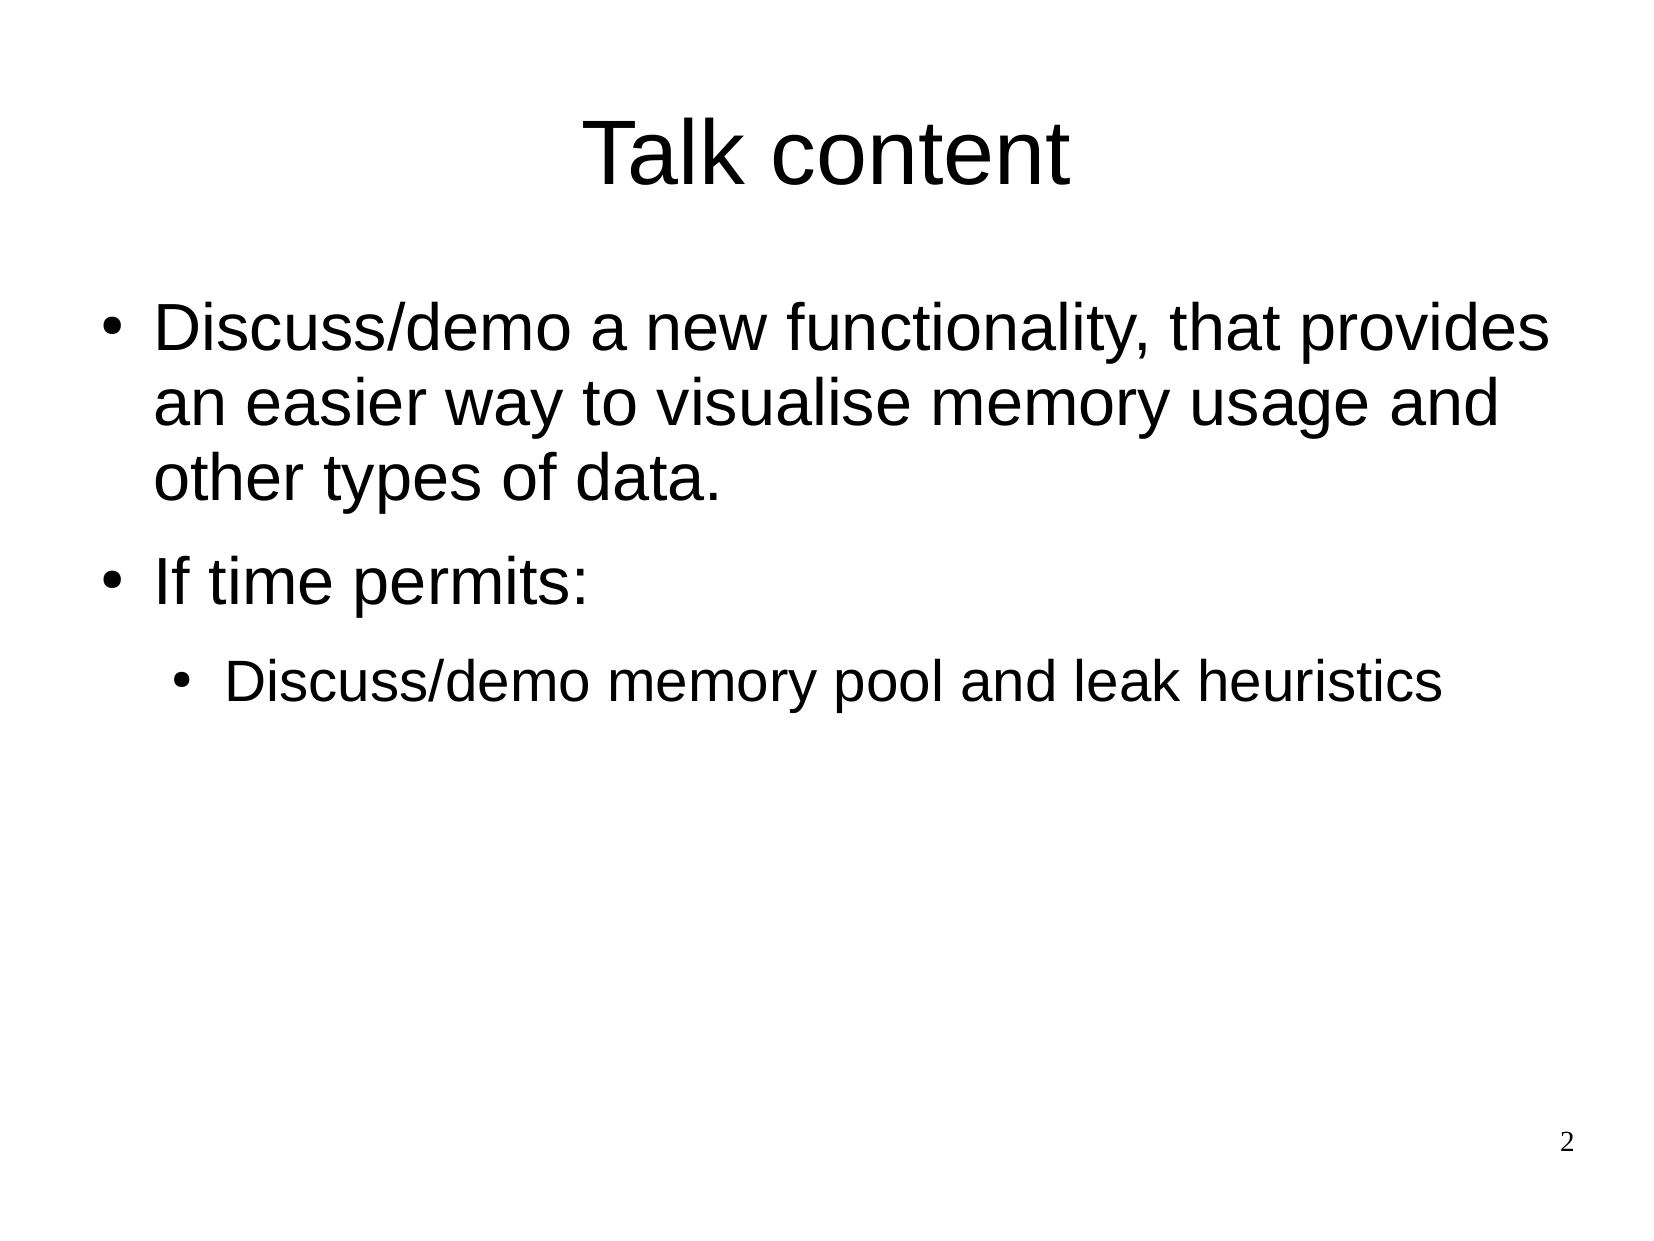

# Talk content
Discuss/demo a new functionality, that provides an easier way to visualise memory usage and other types of data.
If time permits:
Discuss/demo memory pool and leak heuristics
2